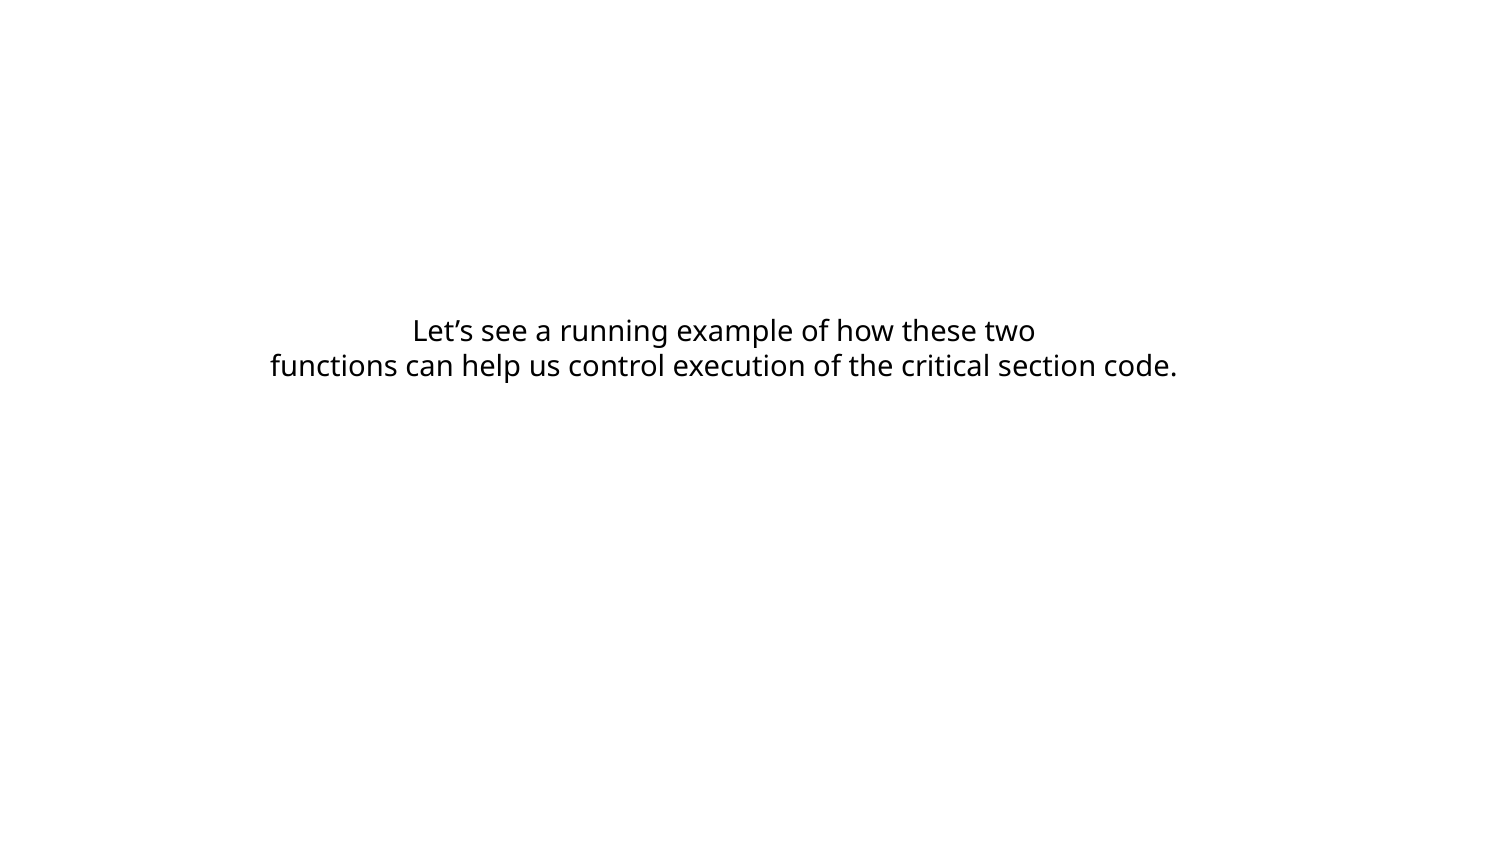

Let’s see a running example of how these two
functions can help us control execution of the critical section code.